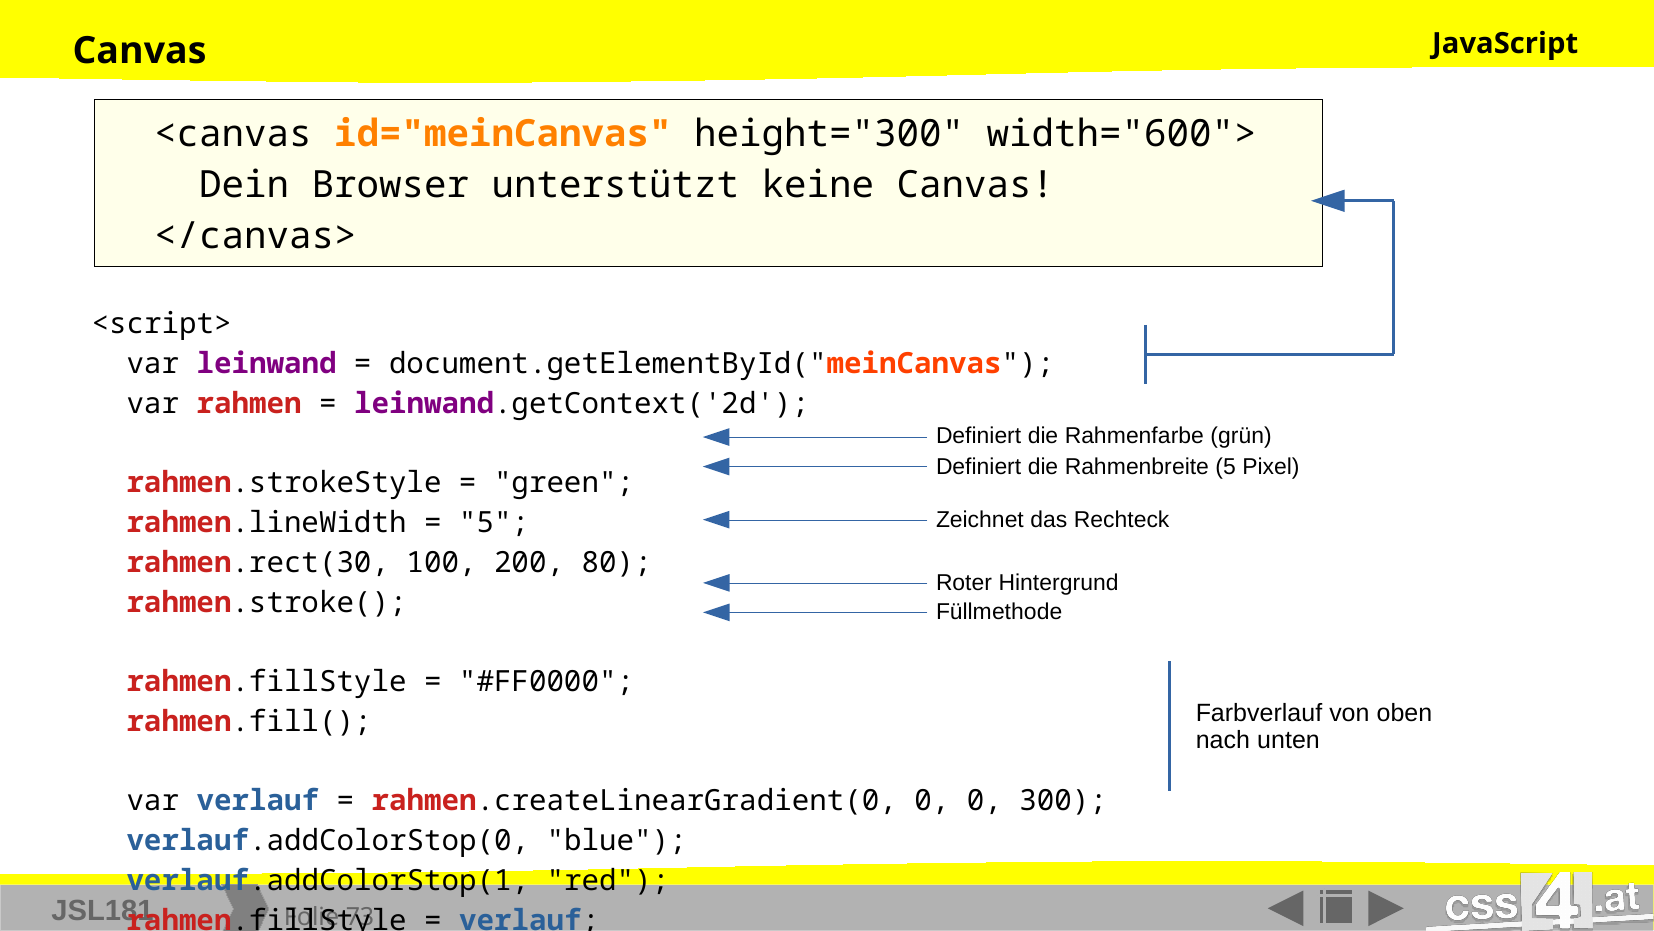

JavaScript
Canvas
 <canvas id="meinCanvas" height="300" width="600">
 Dein Browser unterstützt keine Canvas!
 </canvas>
<script>
 var leinwand = document.getElementById("meinCanvas");
 var rahmen = leinwand.getContext('2d');
 rahmen.strokeStyle = "green";
 rahmen.lineWidth = "5";
 rahmen.rect(30, 100, 200, 80);
 rahmen.stroke();
 rahmen.fillStyle = "#FF0000";
 rahmen.fill();
 var verlauf = rahmen.createLinearGradient(0, 0, 0, 300);
 verlauf.addColorStop(0, "blue");
 verlauf.addColorStop(1, "red");
 rahmen.fillStyle = verlauf;
 rahmen.fill();
</script>
Definiert die Rahmenfarbe (grün)
Definiert die Rahmenbreite (5 Pixel)
Zeichnet das Rechteck
Roter Hintergrund
Füllmethode
Farbverlauf von oben
nach unten
JSL181
Folie